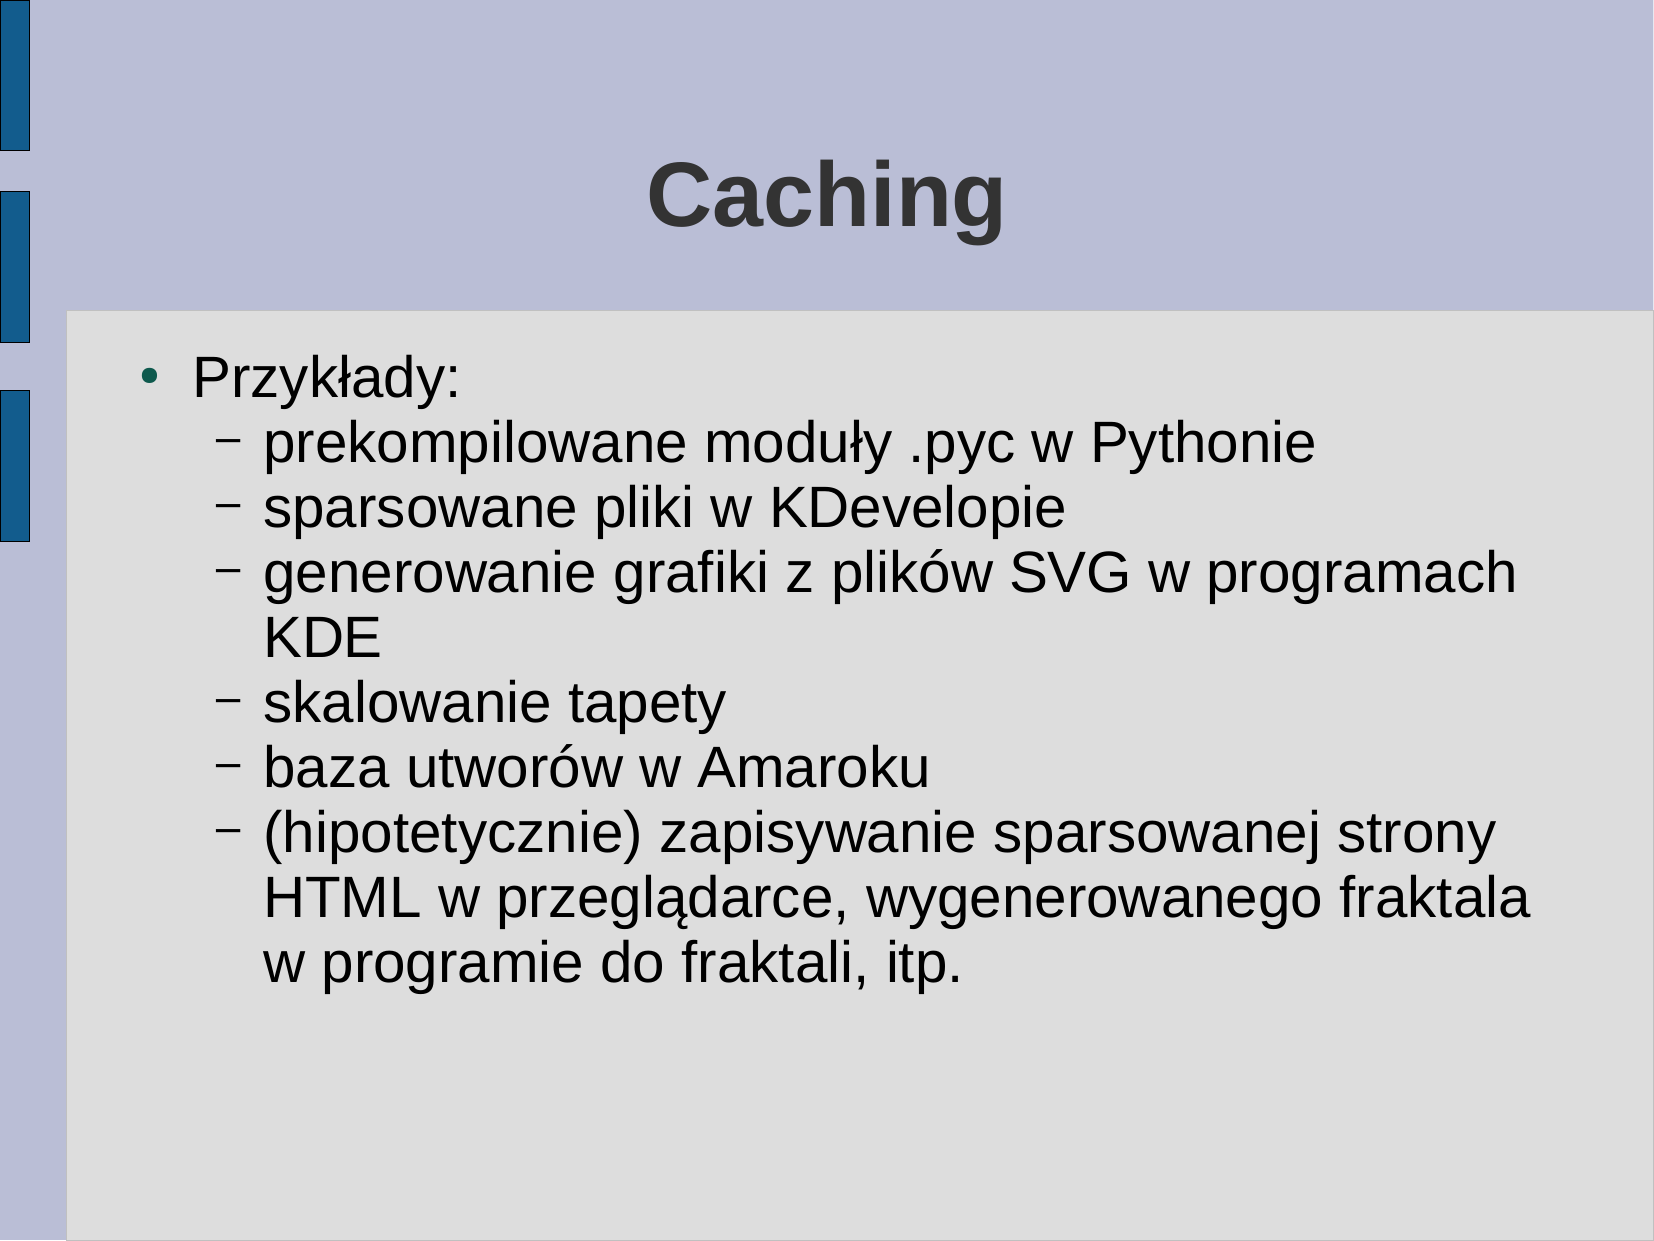

# Caching
Przykłady:
prekompilowane moduły .pyc w Pythonie
sparsowane pliki w KDevelopie
generowanie grafiki z plików SVG w programach KDE
skalowanie tapety
baza utworów w Amaroku
(hipotetycznie) zapisywanie sparsowanej strony HTML w przeglądarce, wygenerowanego fraktala w programie do fraktali, itp.